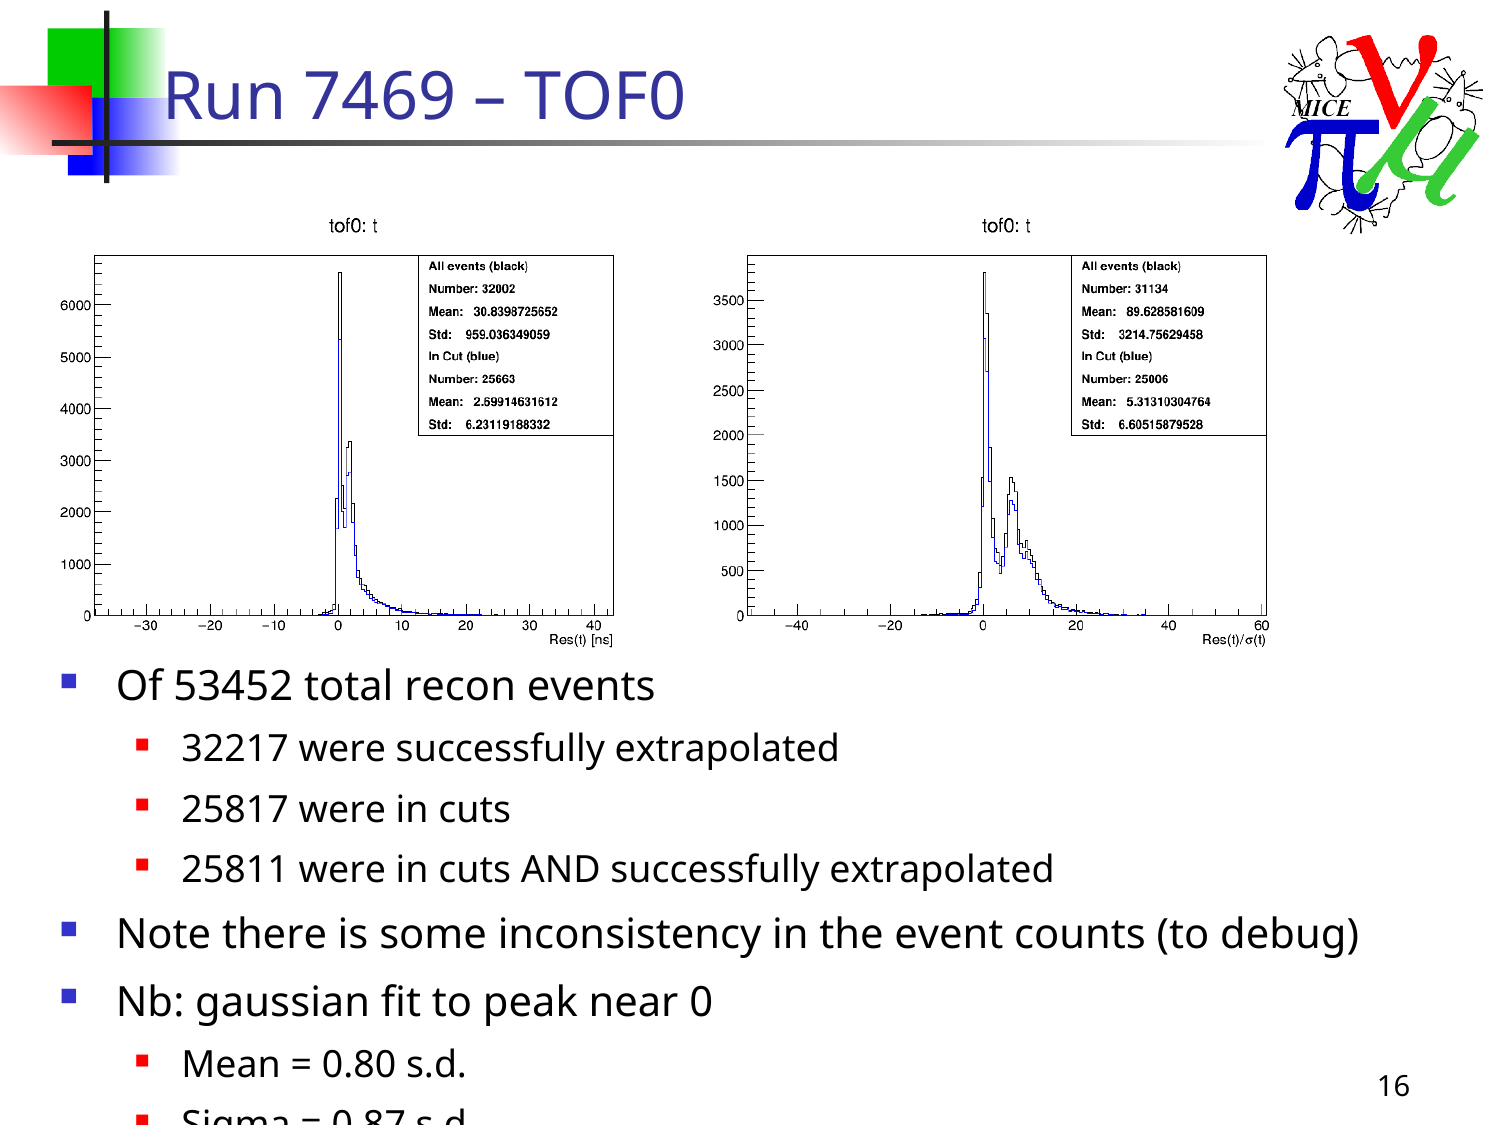

# Run 7469 – TOF0
Of 53452 total recon events
32217 were successfully extrapolated
25817 were in cuts
25811 were in cuts AND successfully extrapolated
Note there is some inconsistency in the event counts (to debug)
Nb: gaussian fit to peak near 0
Mean = 0.80 s.d.
Sigma = 0.87 s.d.
16